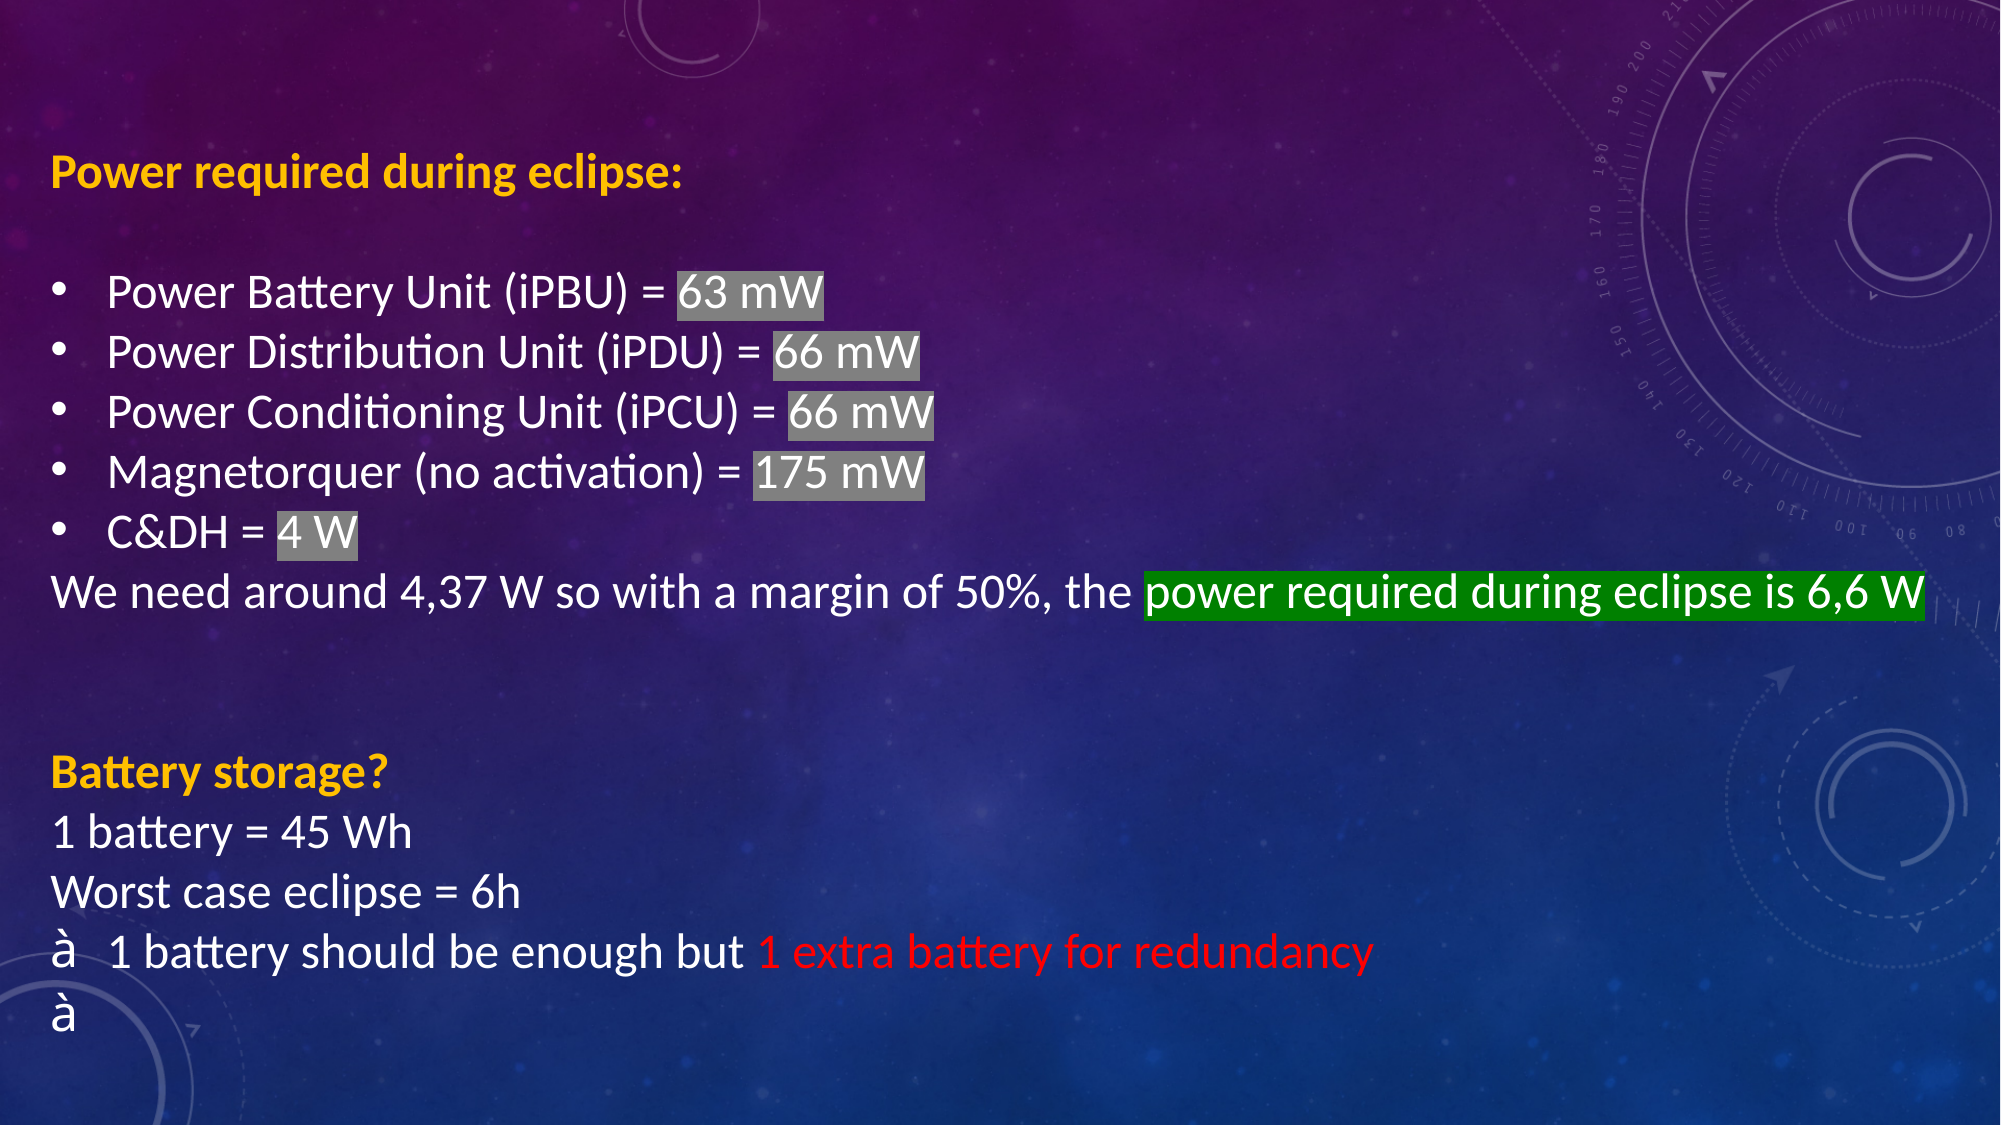

Power required during eclipse:
Power Battery Unit (iPBU) = 63 mW
Power Distribution Unit (iPDU) = 66 mW
Power Conditioning Unit (iPCU) = 66 mW
Magnetorquer (no activation) = 175 mW
C&DH = 4 W
We need around 4,37 W so with a margin of 50%, the power required during eclipse is 6,6 W
Battery storage?
1 battery = 45 Wh
Worst case eclipse = 6h
1 battery should be enough but 1 extra battery for redundancy